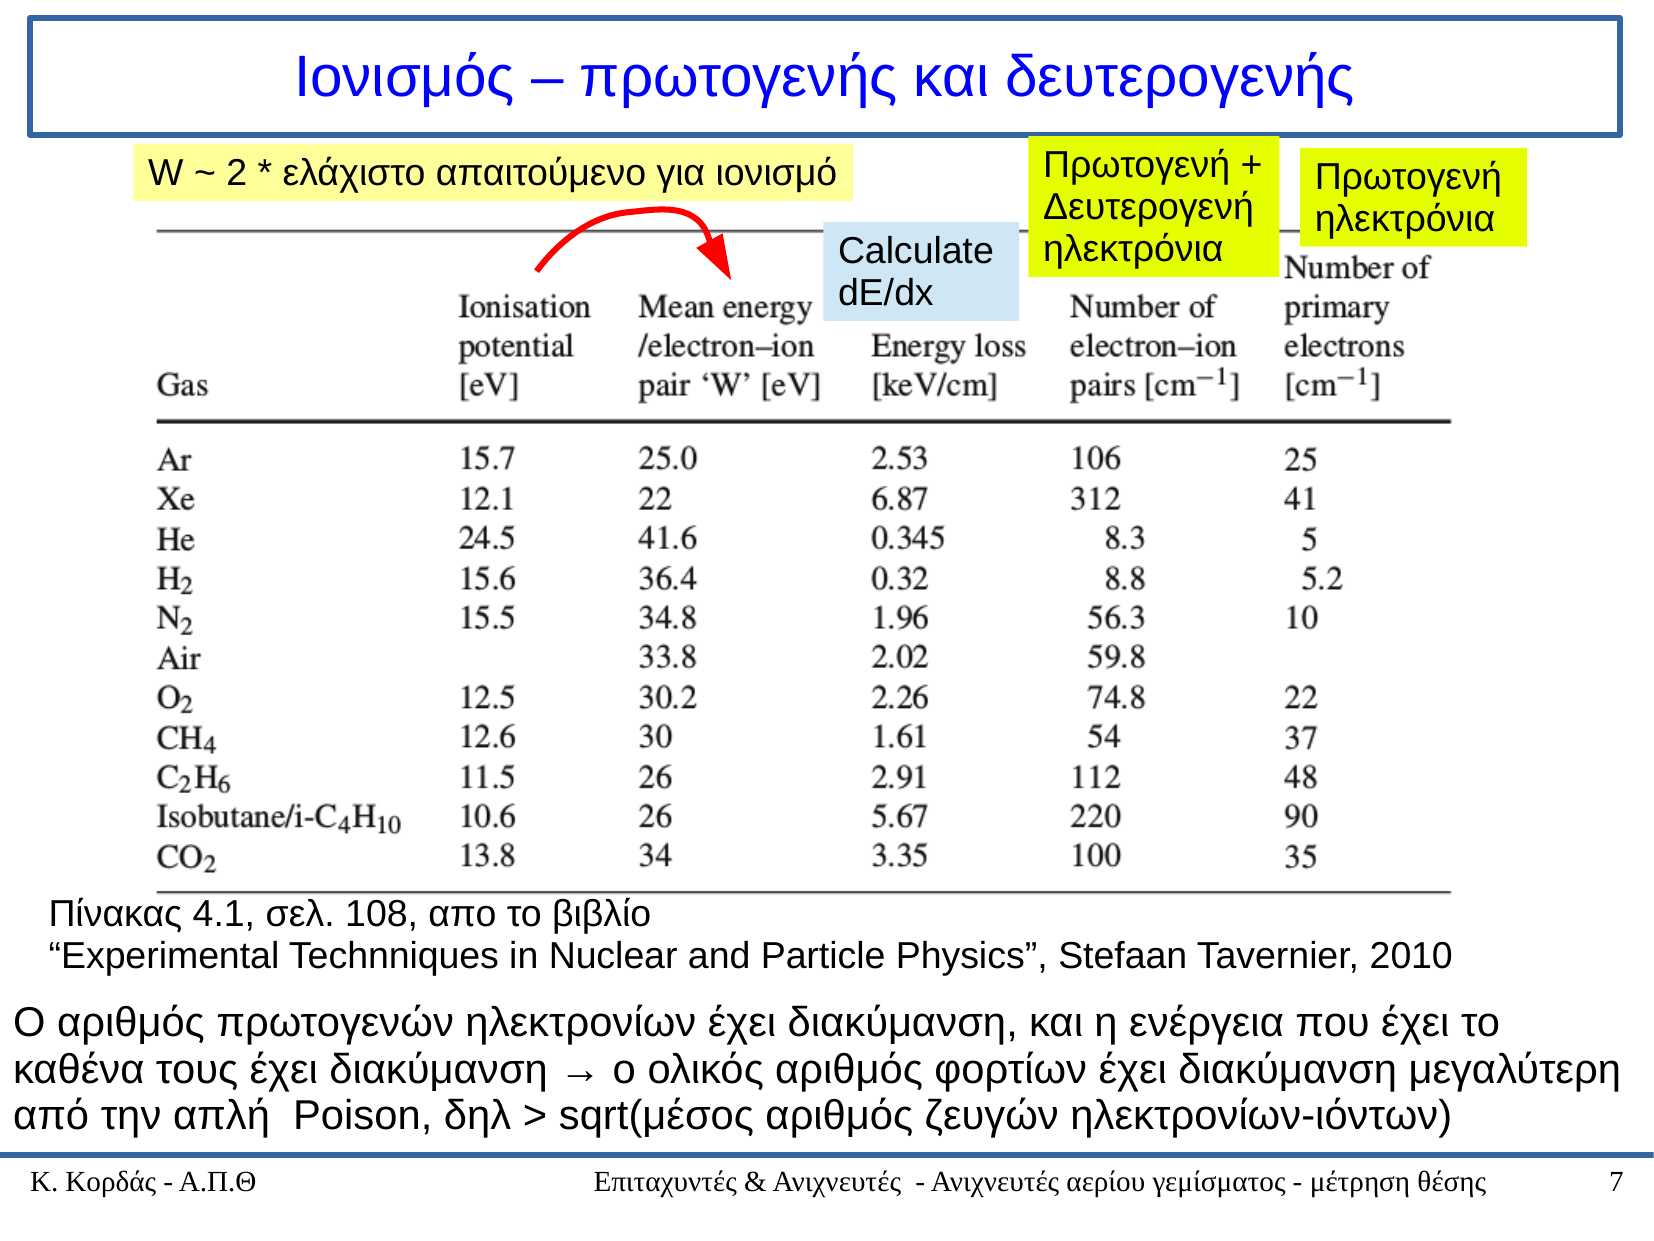

# Ιονισμός – πρωτογενής και δευτερογενής
Πρωτογενή +
Δευτερογενή
ηλεκτρόνια
W ~ 2 * ελάχιστο απαιτούμενο για ιονισμό
Πρωτογενή
ηλεκτρόνια
Calculate
dE/dx
Πίνακας 4.1, σελ. 108, απο το βιβλίο
“Experimental Technniques in Nuclear and Particle Physics”, Stefaan Tavernier, 2010
Ο αριθμός πρωτογενών ηλεκτρονίων έχει διακύμανση, και η ενέργεια που έχει το
καθένα τους έχει διακύμανση → ο ολικός αριθμός φορτίων έχει διακύμανση μεγαλύτερη
από την απλή Poison, δηλ > sqrt(μέσος αριθμός ζευγών ηλεκτρονίων-ιόντων)
Κ. Κορδάς - Α.Π.Θ
Επιταχυντές & Ανιχνευτές - Ανιχνευτές αερίου γεμίσματος - μέτρηση θέσης
7